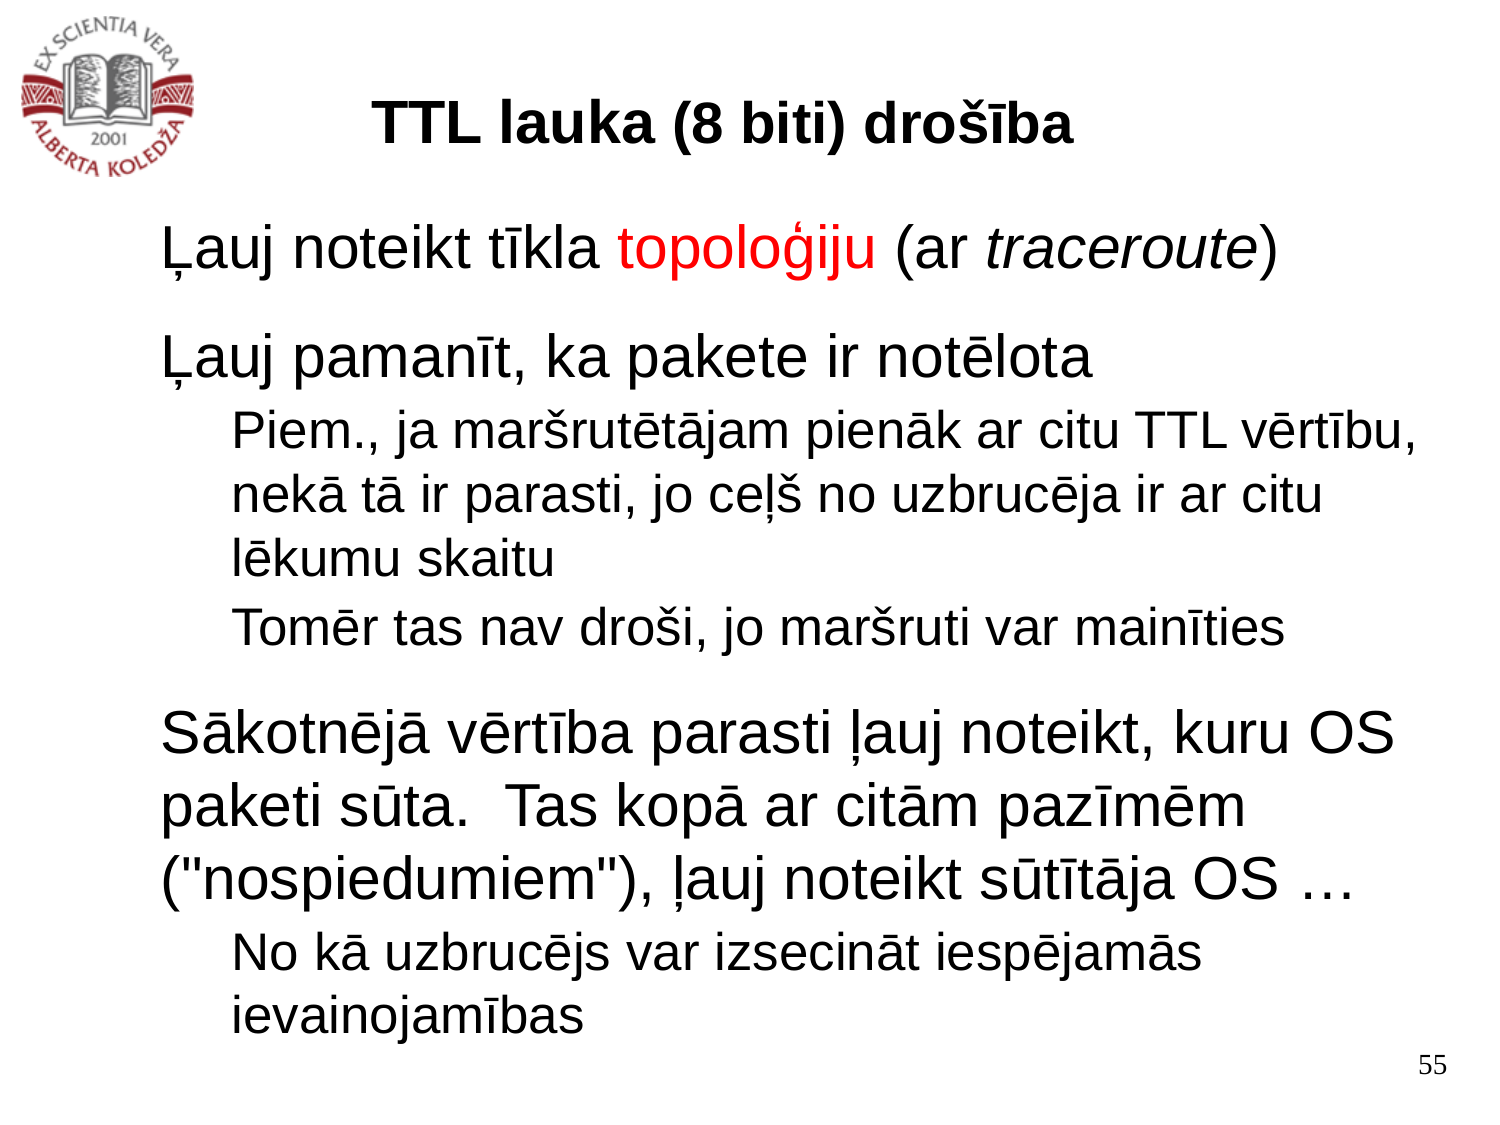

# TTL lauka (8 biti) drošība
Ļauj noteikt tīkla topoloģiju (ar traceroute)
Ļauj pamanīt, ka pakete ir notēlota
Piem., ja maršrutētājam pienāk ar citu TTL vērtību, nekā tā ir parasti, jo ceļš no uzbrucēja ir ar citu lēkumu skaitu
Tomēr tas nav droši, jo maršruti var mainīties
Sākotnējā vērtība parasti ļauj noteikt, kuru OS paketi sūta. Tas kopā ar citām pazīmēm ("nospiedumiem"), ļauj noteikt sūtītāja OS …
No kā uzbrucējs var izsecināt iespējamās ievainojamības